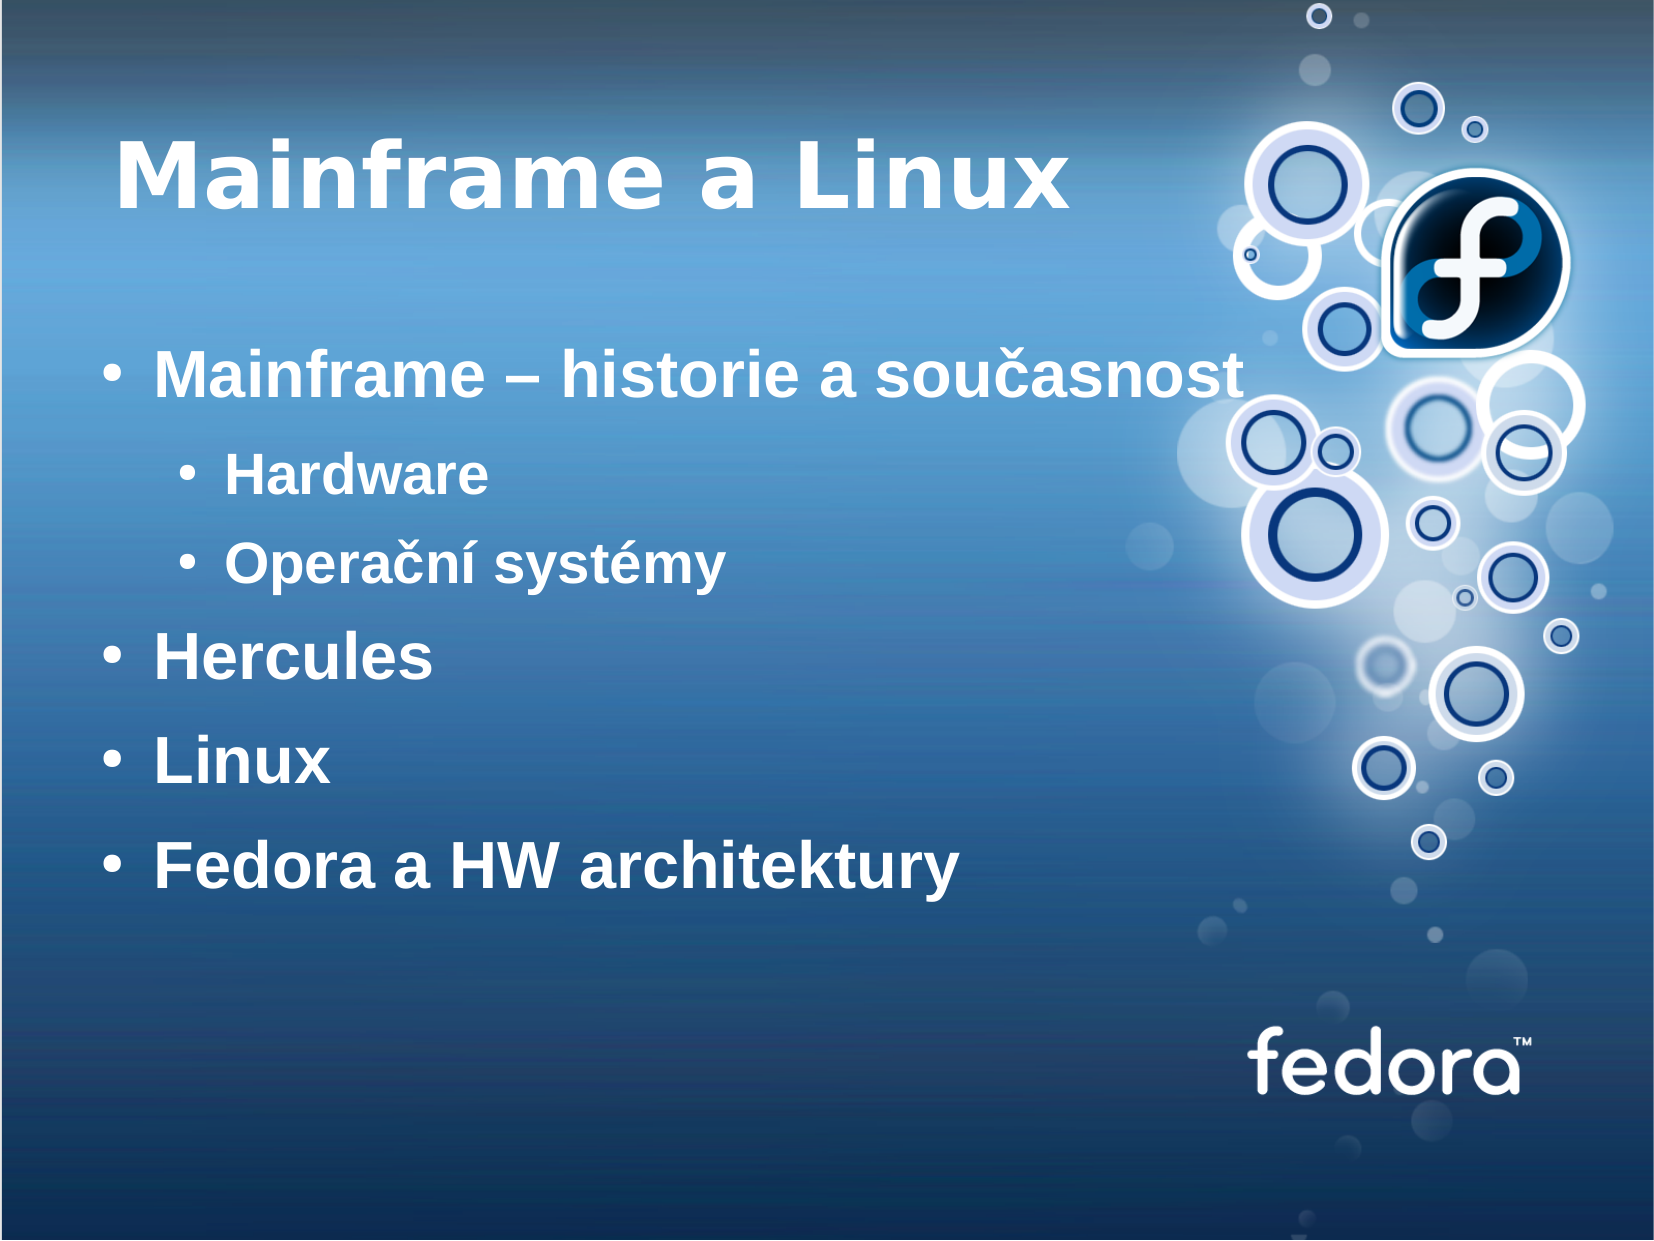

# Mainframe a Linux
Mainframe – historie a současnost
Hardware
Operační systémy
Hercules
Linux
Fedora a HW architektury